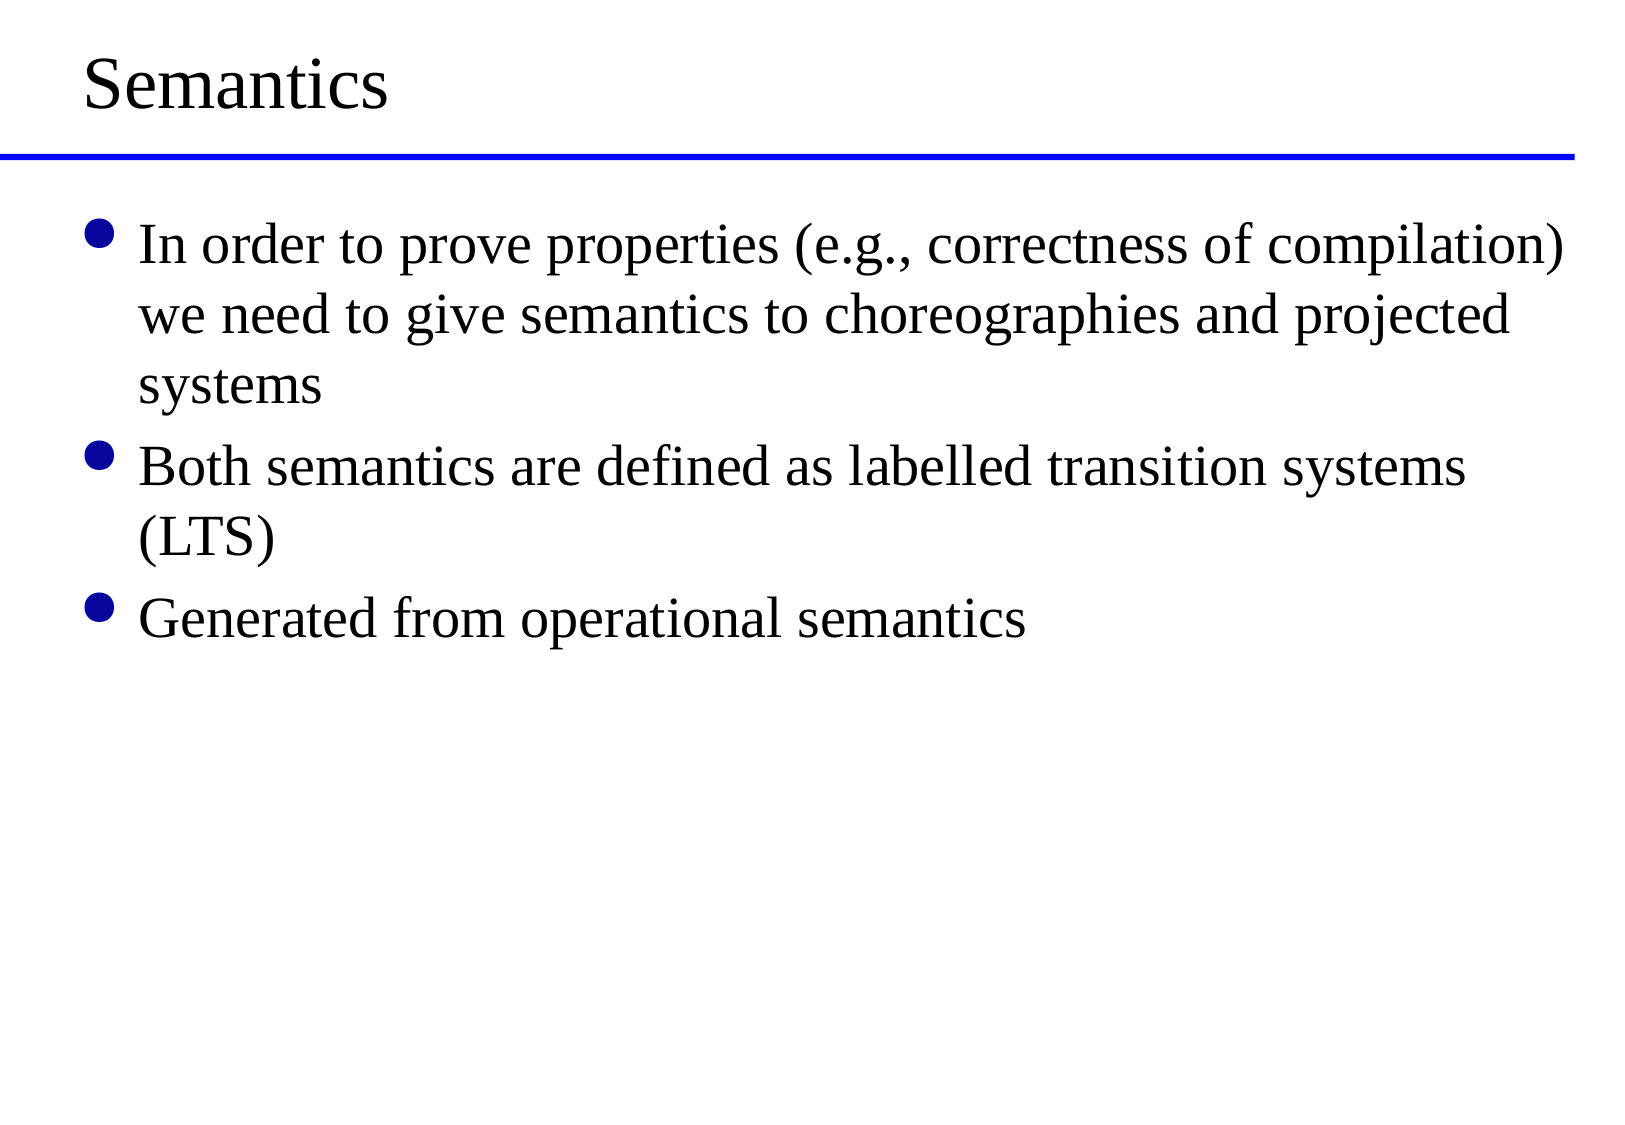

# Semantics
In order to prove properties (e.g., correctness of compilation) we need to give semantics to choreographies and projected systems
Both semantics are defined as labelled transition systems (LTS)
Generated from operational semantics